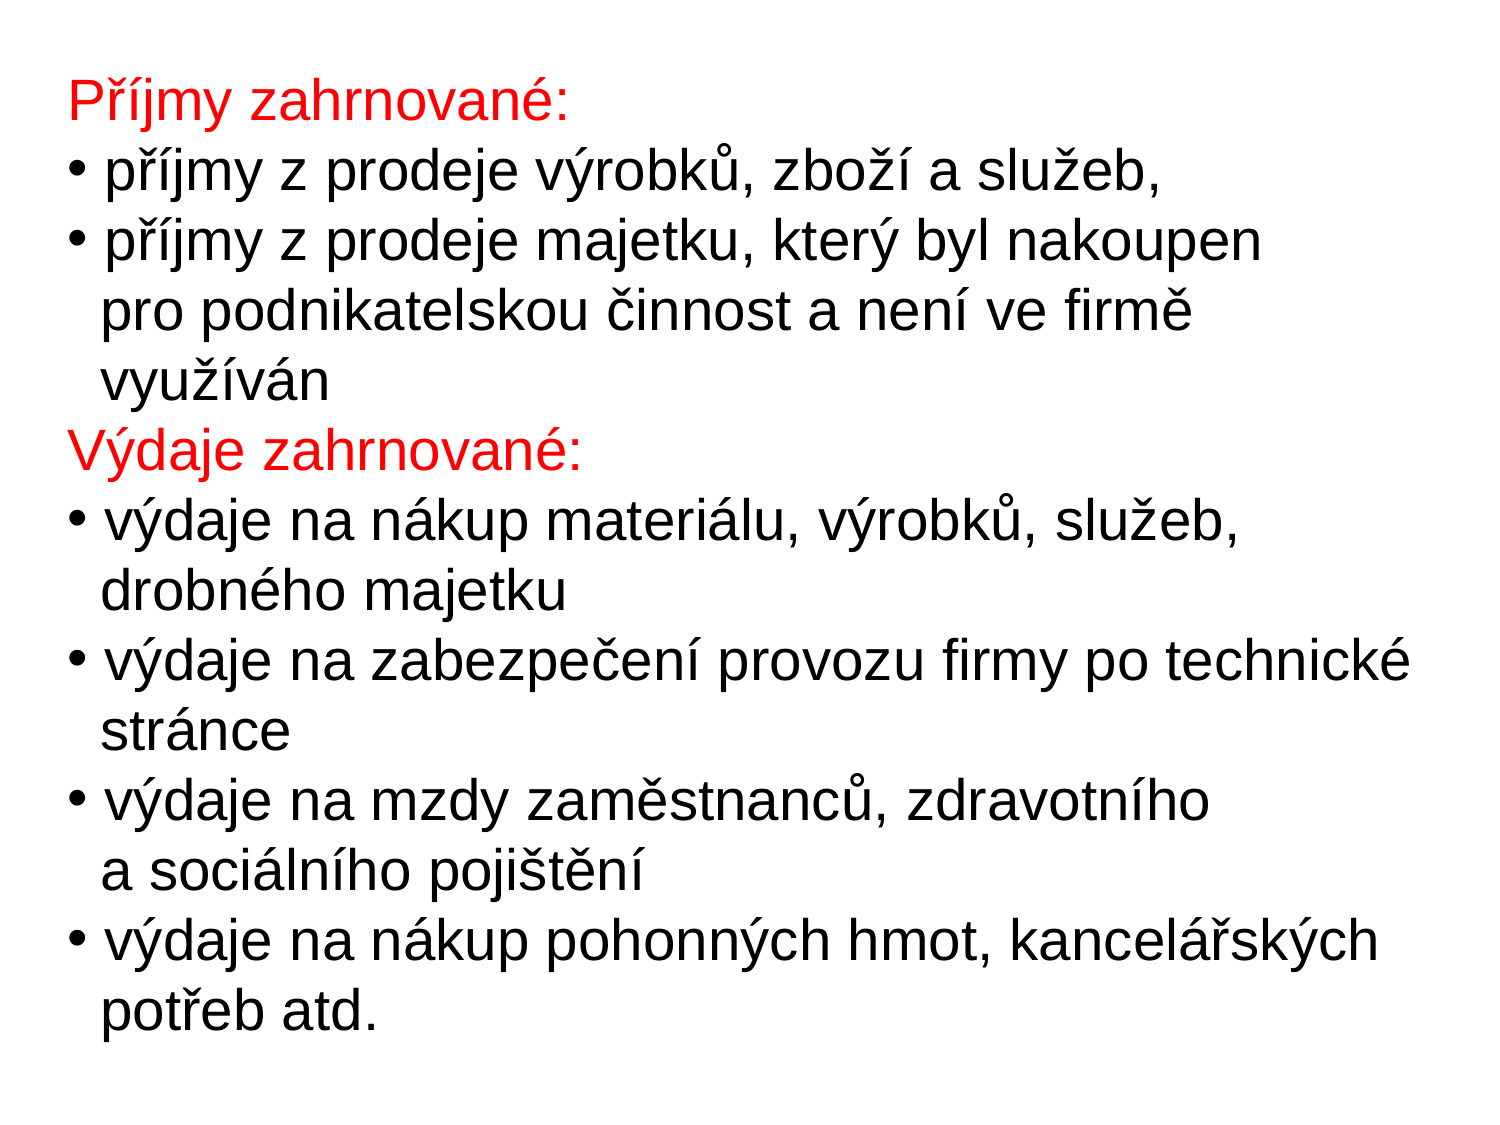

Příjmy zahrnované:
 příjmy z prodeje výrobků, zboží a služeb,
 příjmy z prodeje majetku, který byl nakoupen
 pro podnikatelskou činnost a není ve firmě
 využíván
Výdaje zahrnované:
 výdaje na nákup materiálu, výrobků, služeb,
 drobného majetku
 výdaje na zabezpečení provozu firmy po technické
 stránce
 výdaje na mzdy zaměstnanců, zdravotního
 a sociálního pojištění
 výdaje na nákup pohonných hmot, kancelářských
 potřeb atd.